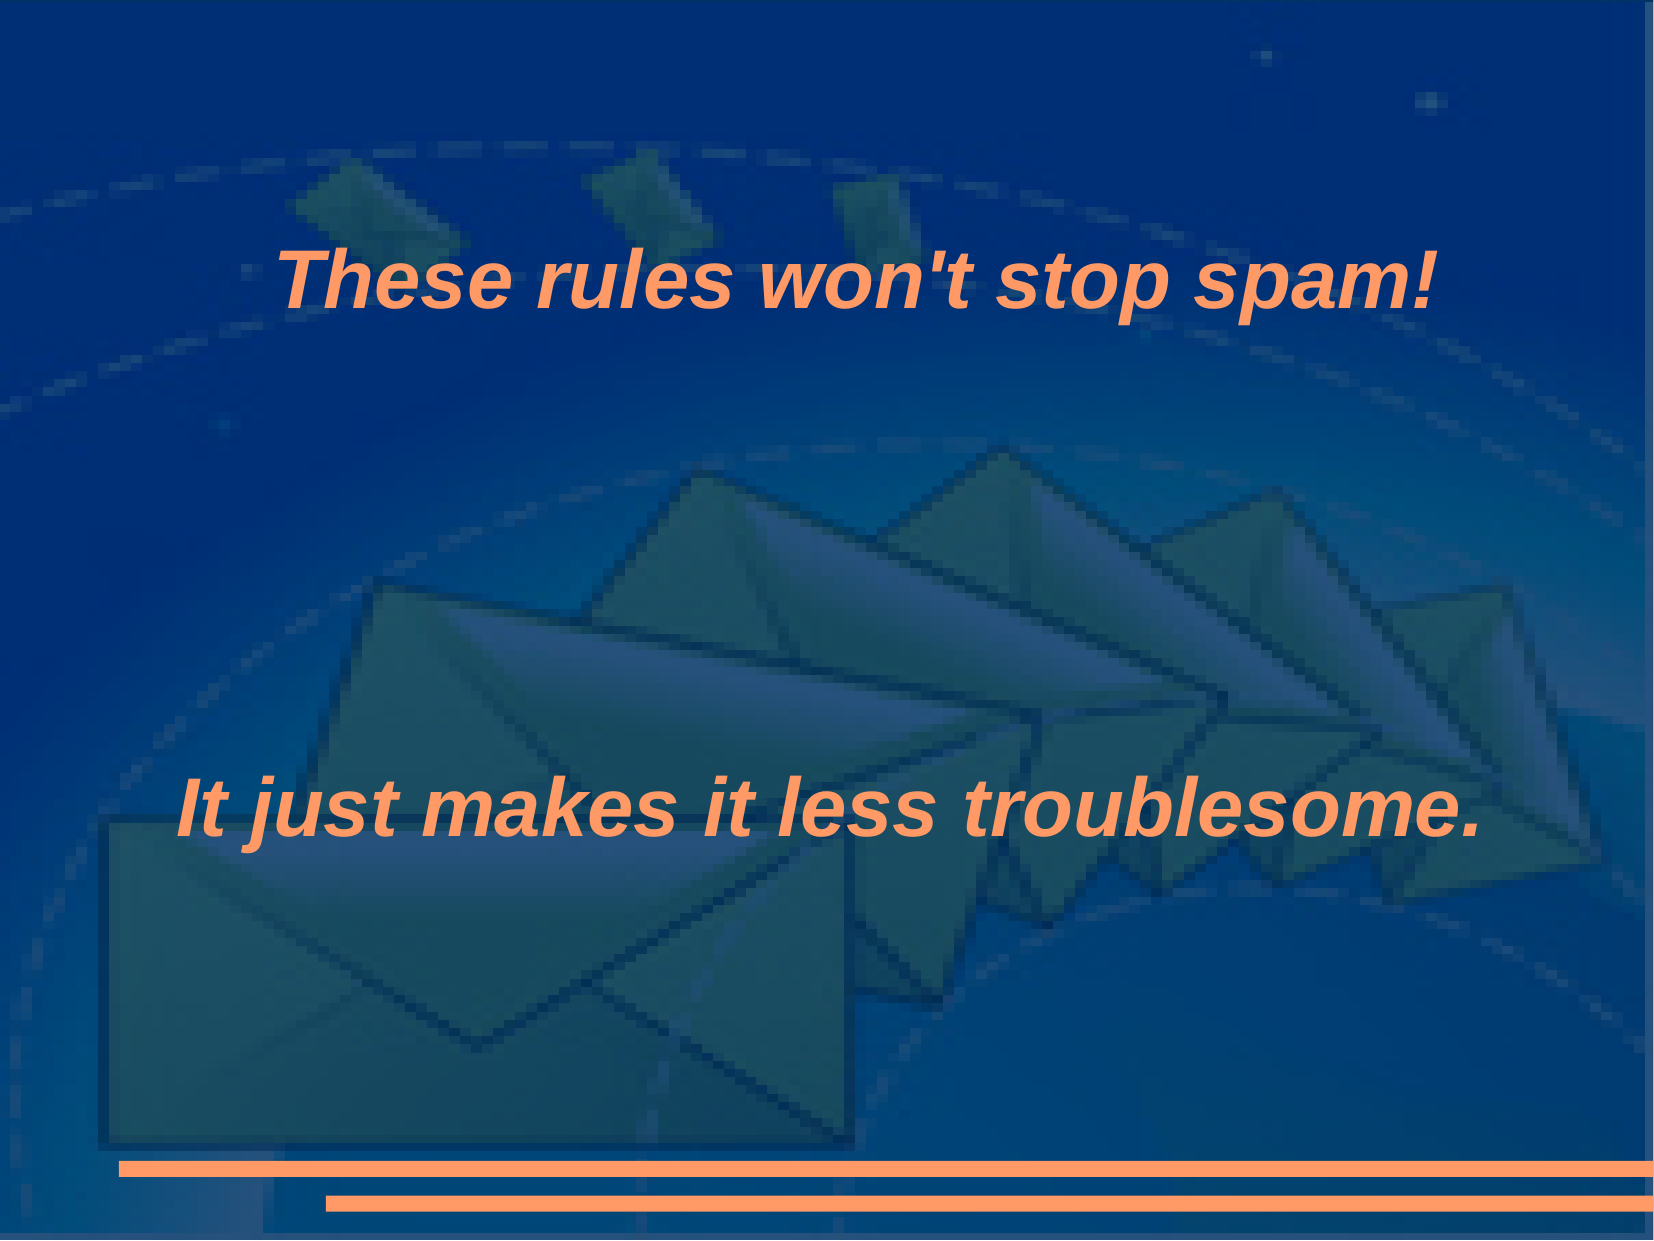

# These rules won't stop spam!
It just makes it less troublesome.